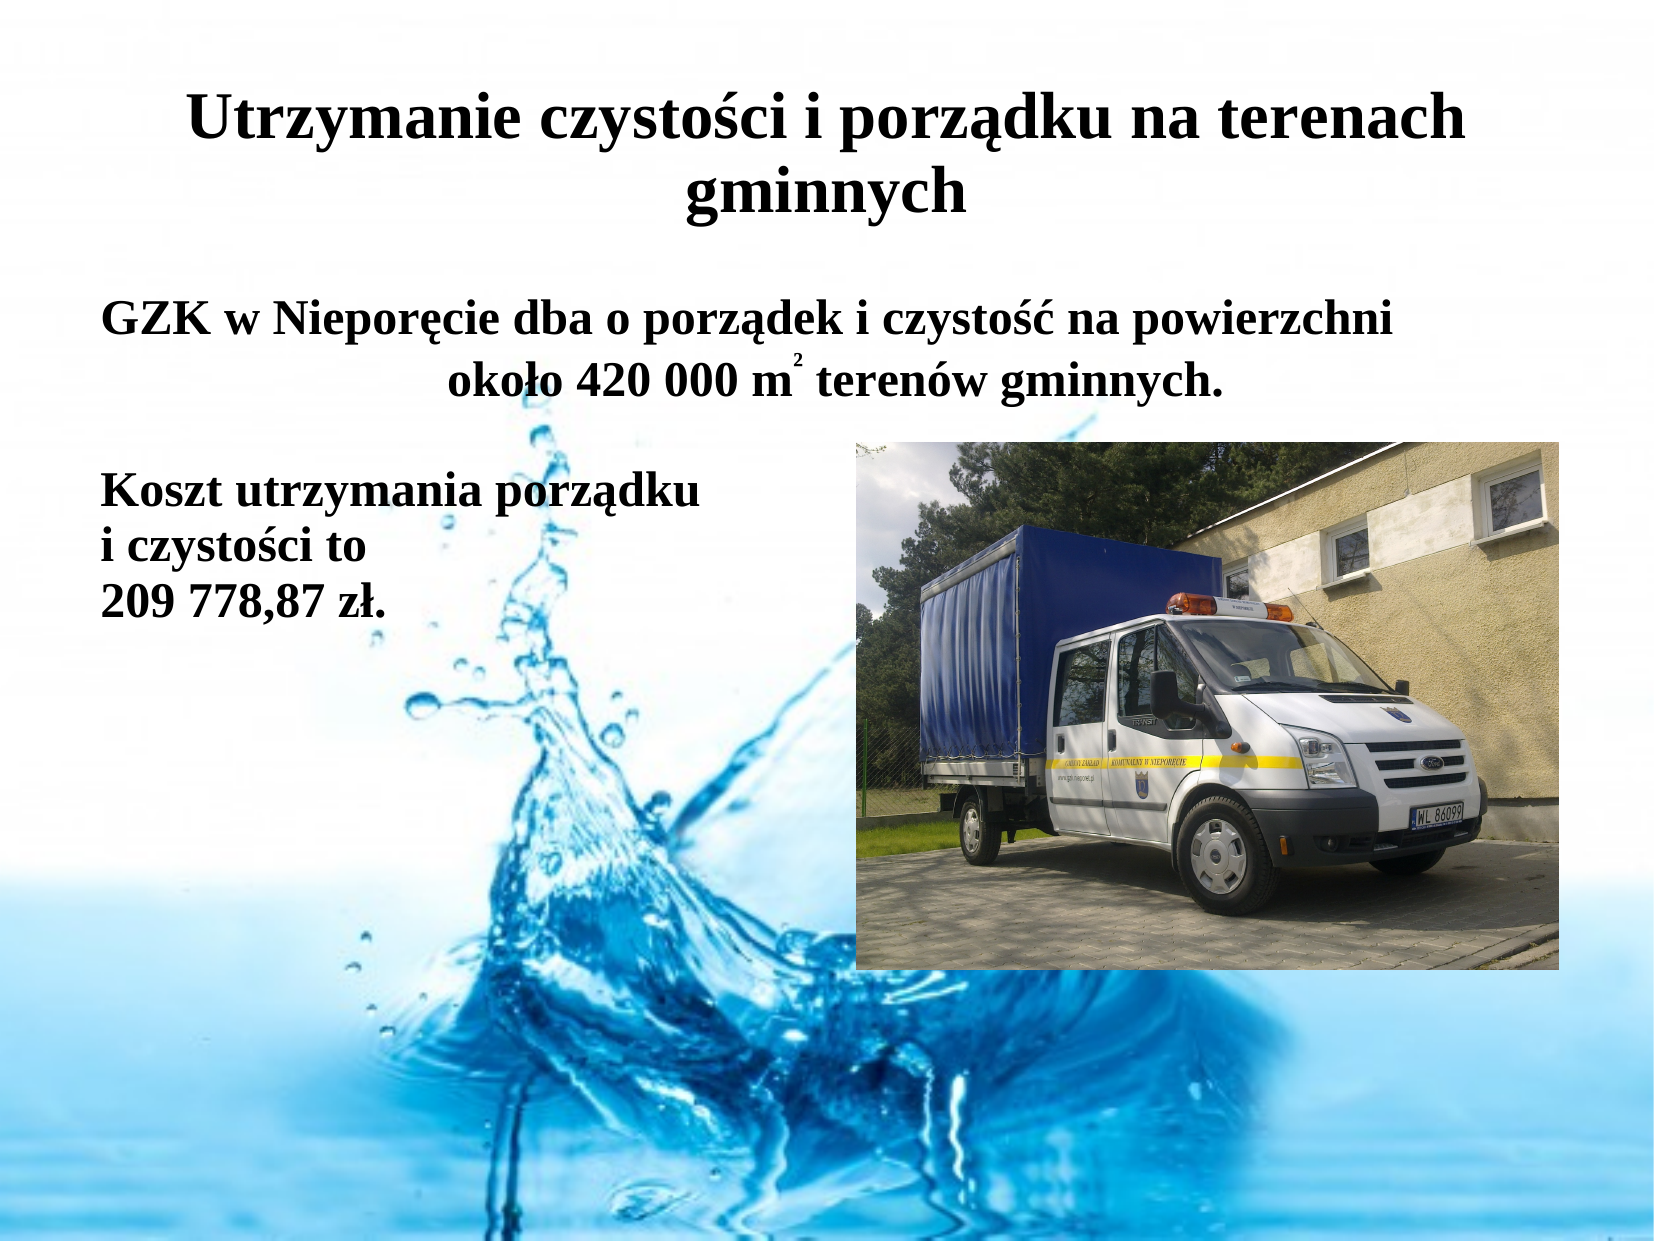

# Utrzymanie czystości i porządku na terenach gminnych
GZK w Nieporęcie dba o porządek i czystość na powierzchni
około 420 000 m² terenów gminnych.
Koszt utrzymania porządku
i czystości to
209 778,87 zł.